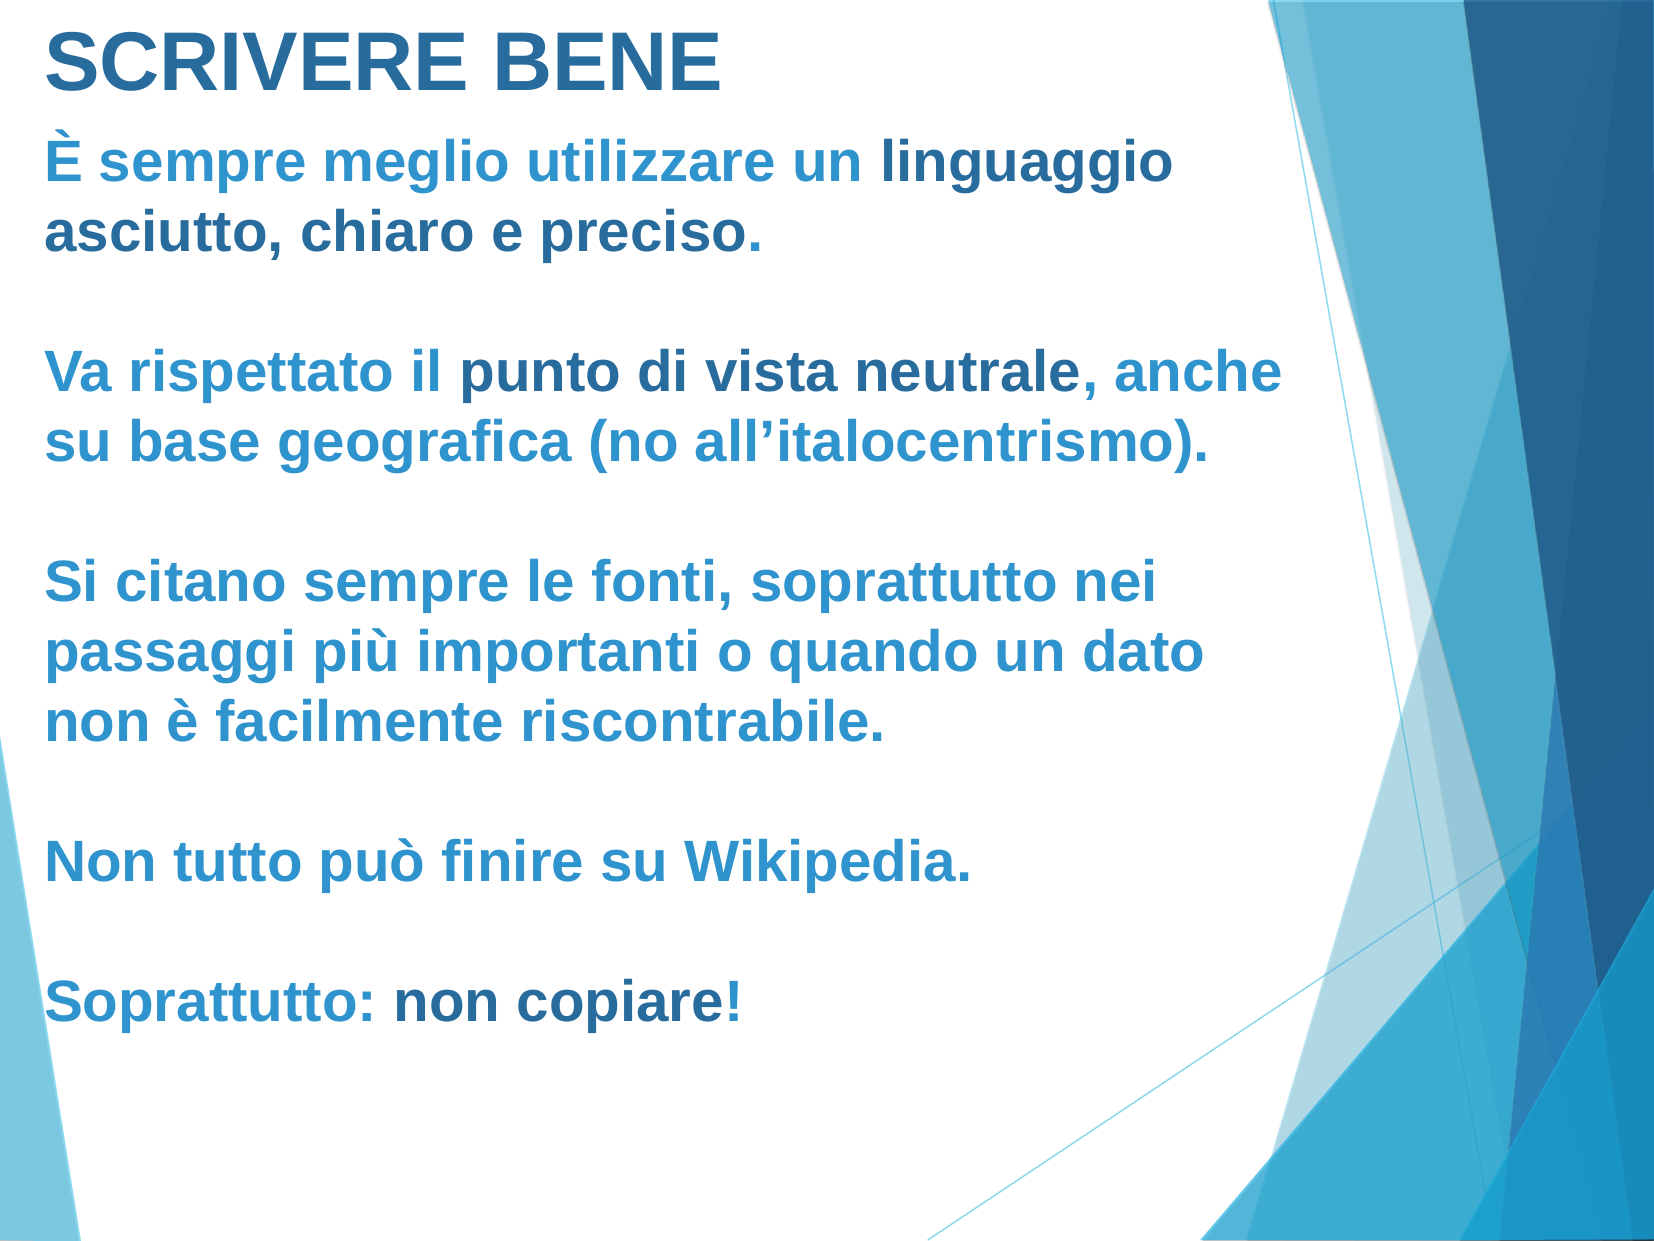

SCRIVERE BENE
È sempre meglio utilizzare un linguaggio asciutto, chiaro e preciso.
Va rispettato il punto di vista neutrale, anche su base geografica (no all’italocentrismo).
Si citano sempre le fonti, soprattutto nei passaggi più importanti o quando un dato non è facilmente riscontrabile.
Non tutto può finire su Wikipedia.
Soprattutto: non copiare!